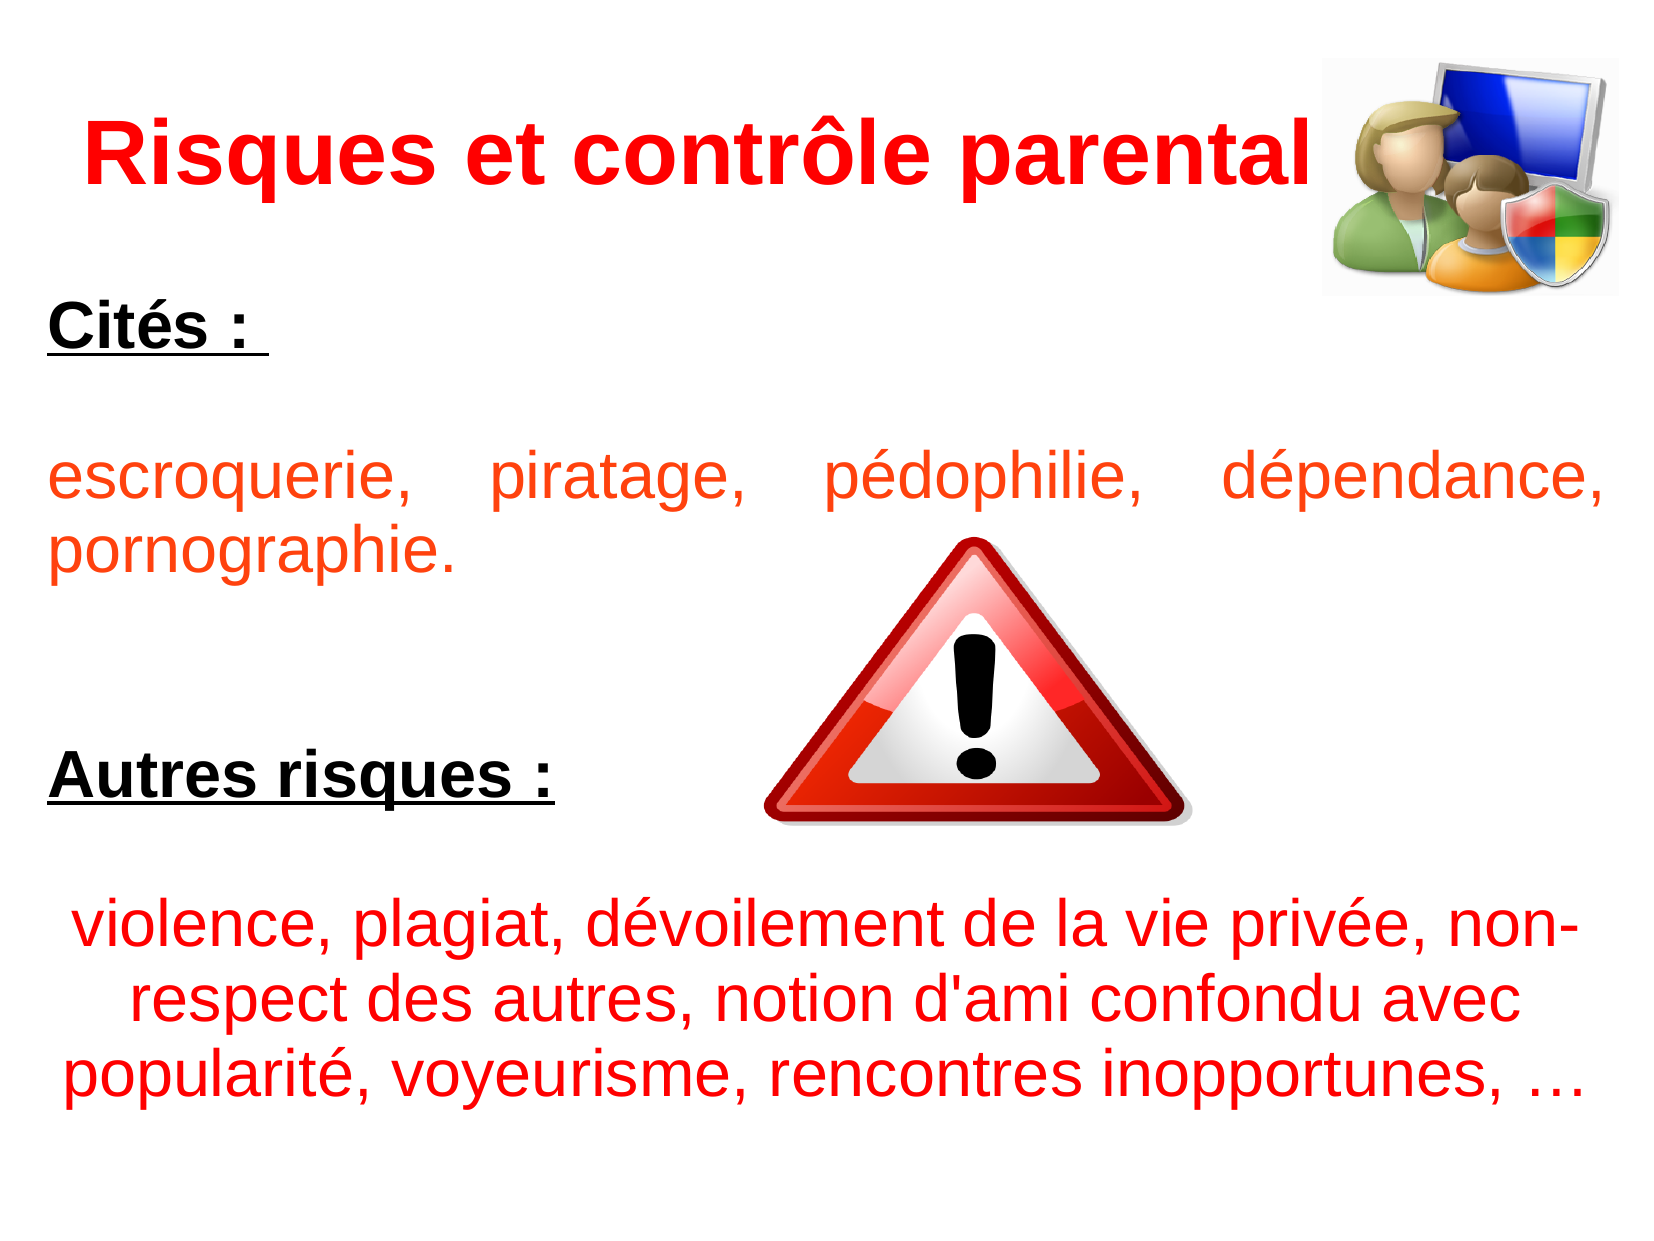

# Risques et contrôle parental
Cités :
escroquerie, piratage, pédophilie, dépendance, pornographie.
Autres risques :
violence, plagiat, dévoilement de la vie privée, non-respect des autres, notion d'ami confondu avec popularité, voyeurisme, rencontres inopportunes, …